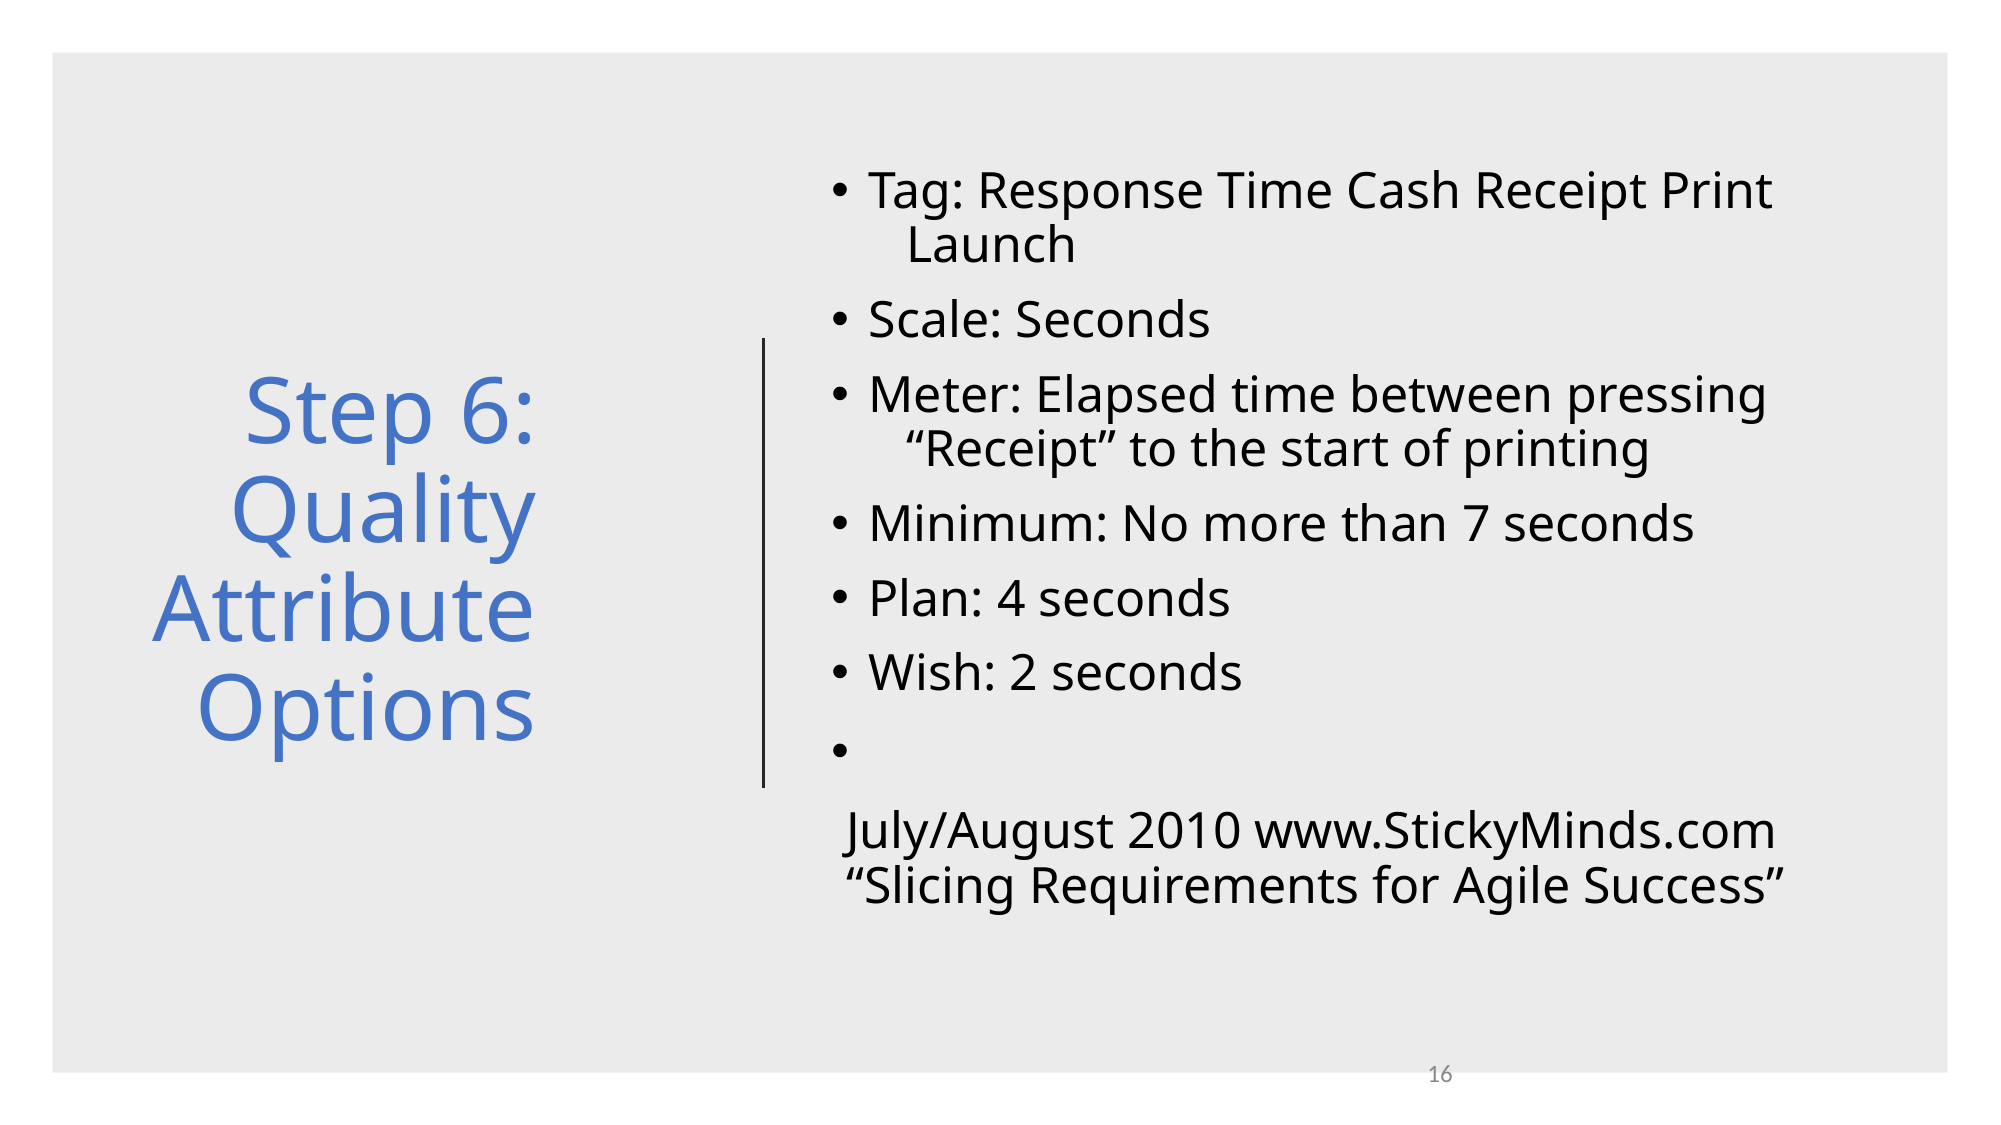

# Step 6: Quality Attribute Options
Tag: Response Time Cash Receipt Print Launch
Scale: Seconds
Meter: Elapsed time between pressing “Receipt” to the start of printing
Minimum: No more than 7 seconds
Plan: 4 seconds
Wish: 2 seconds
July/August 2010 www.StickyMinds.com “Slicing Requirements for Agile Success”